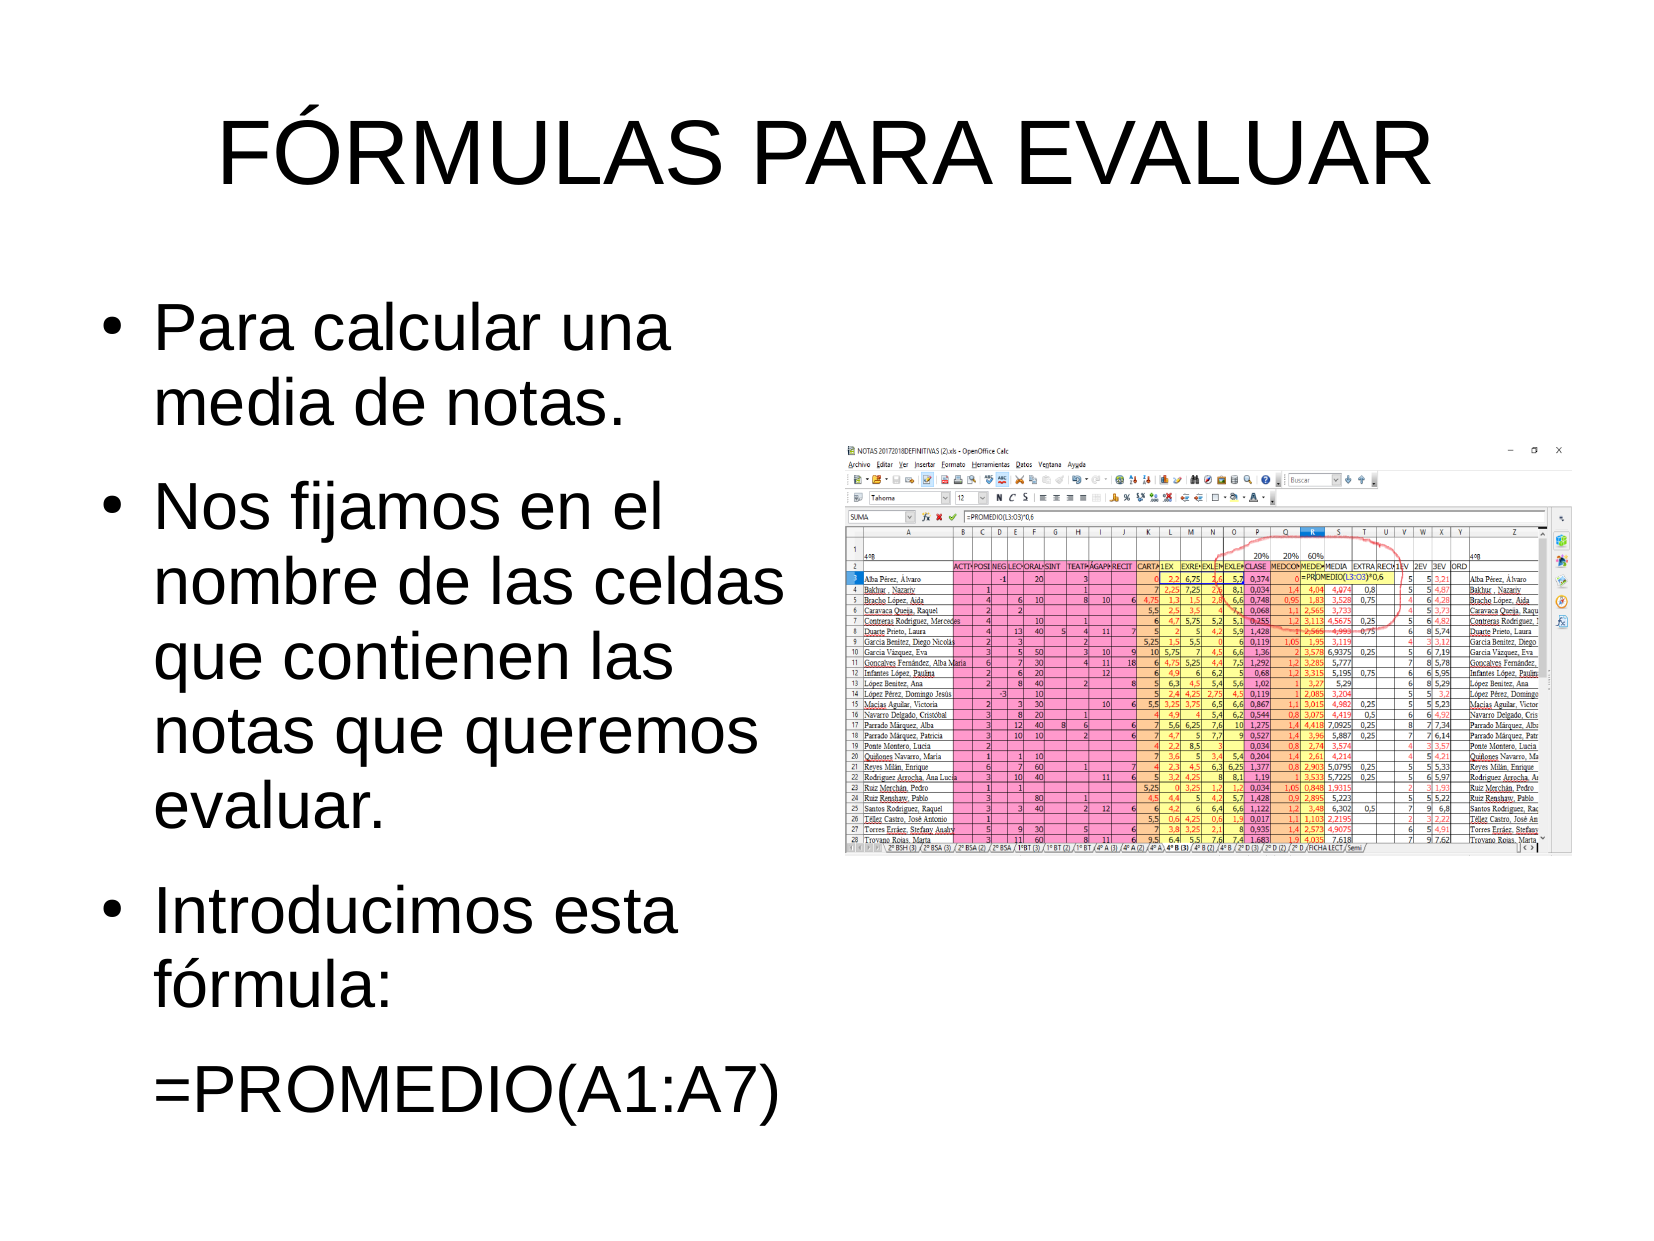

# FÓRMULAS PARA EVALUAR
Para calcular una media de notas.
Nos fijamos en el nombre de las celdas que contienen las notas que queremos evaluar.
Introducimos esta fórmula:
=PROMEDIO(A1:A7)